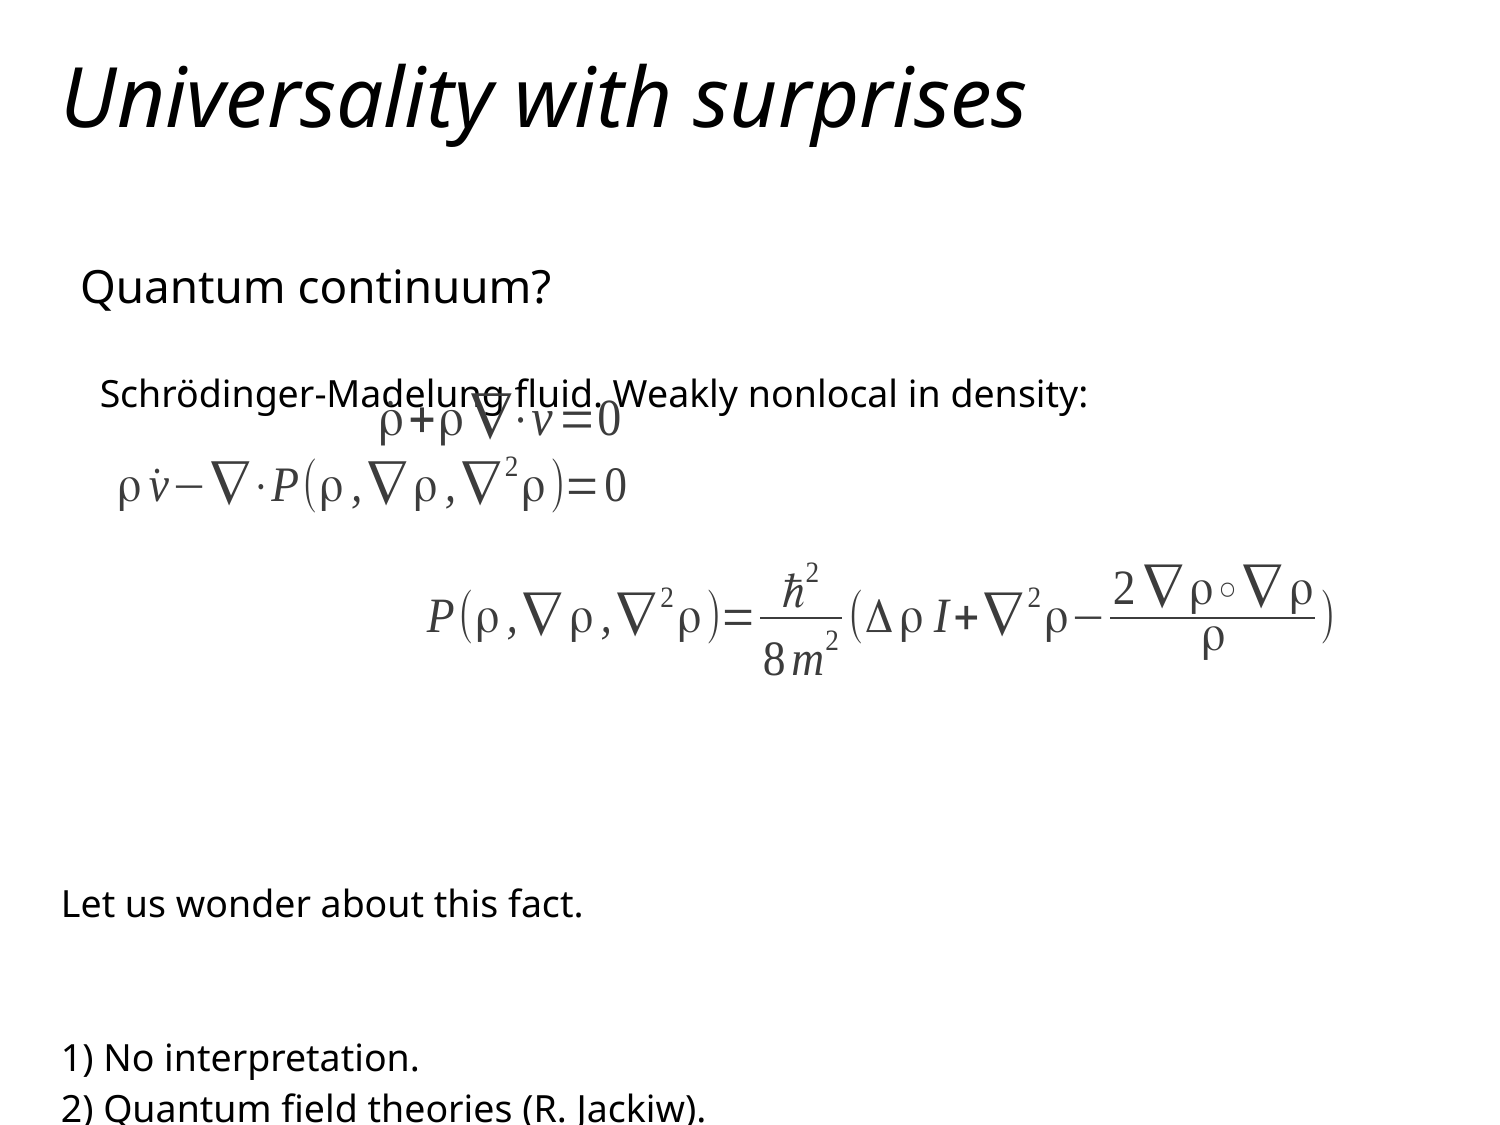

Universality with surprises
 Quantum continuum?
 Schrödinger-Madelung fluid. Weakly nonlocal in density:
Let us wonder about this fact.
1) No interpretation.
2) Quantum field theories (R. Jackiw).